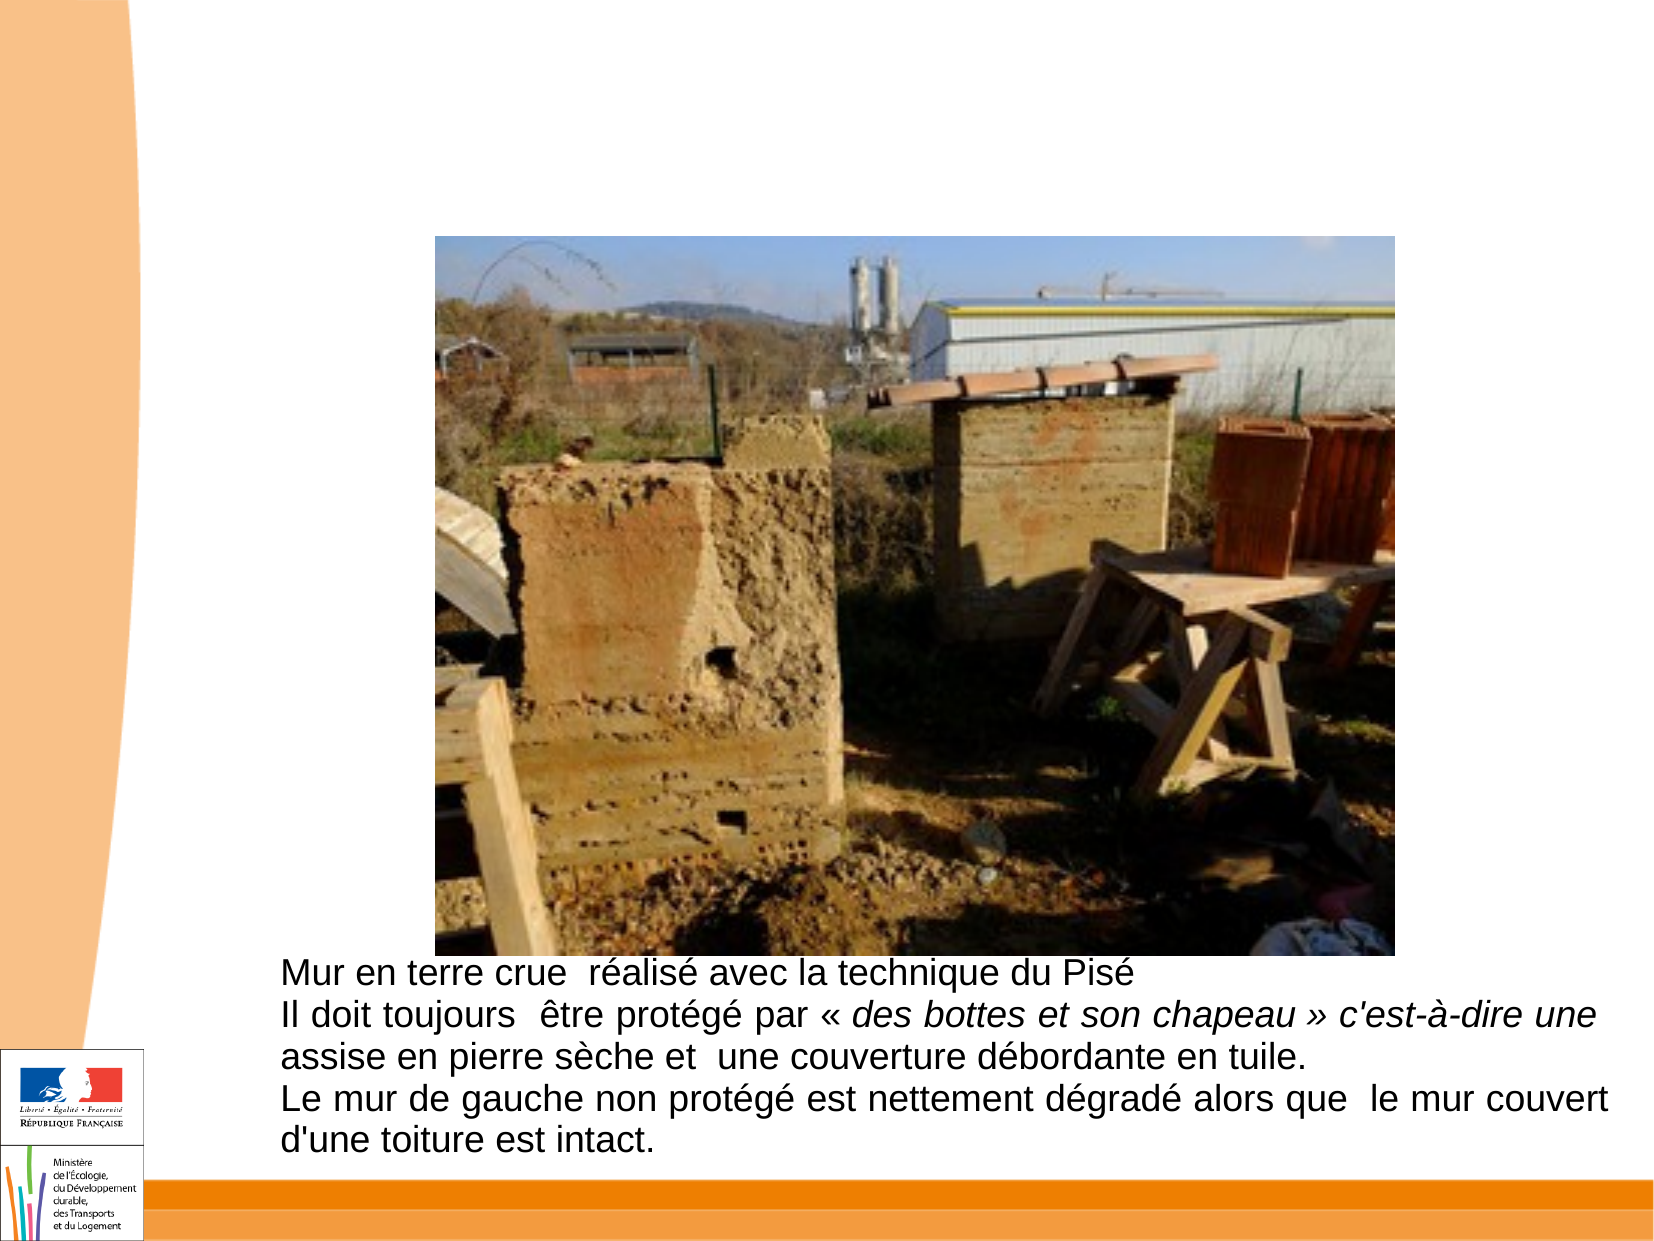

#
Mur en terre crue réalisé avec la technique du Pisé
Il doit toujours être protégé par « des bottes et son chapeau » c'est-à-dire une assise en pierre sèche et une couverture débordante en tuile.
Le mur de gauche non protégé est nettement dégradé alors que le mur couvert d'une toiture est intact.